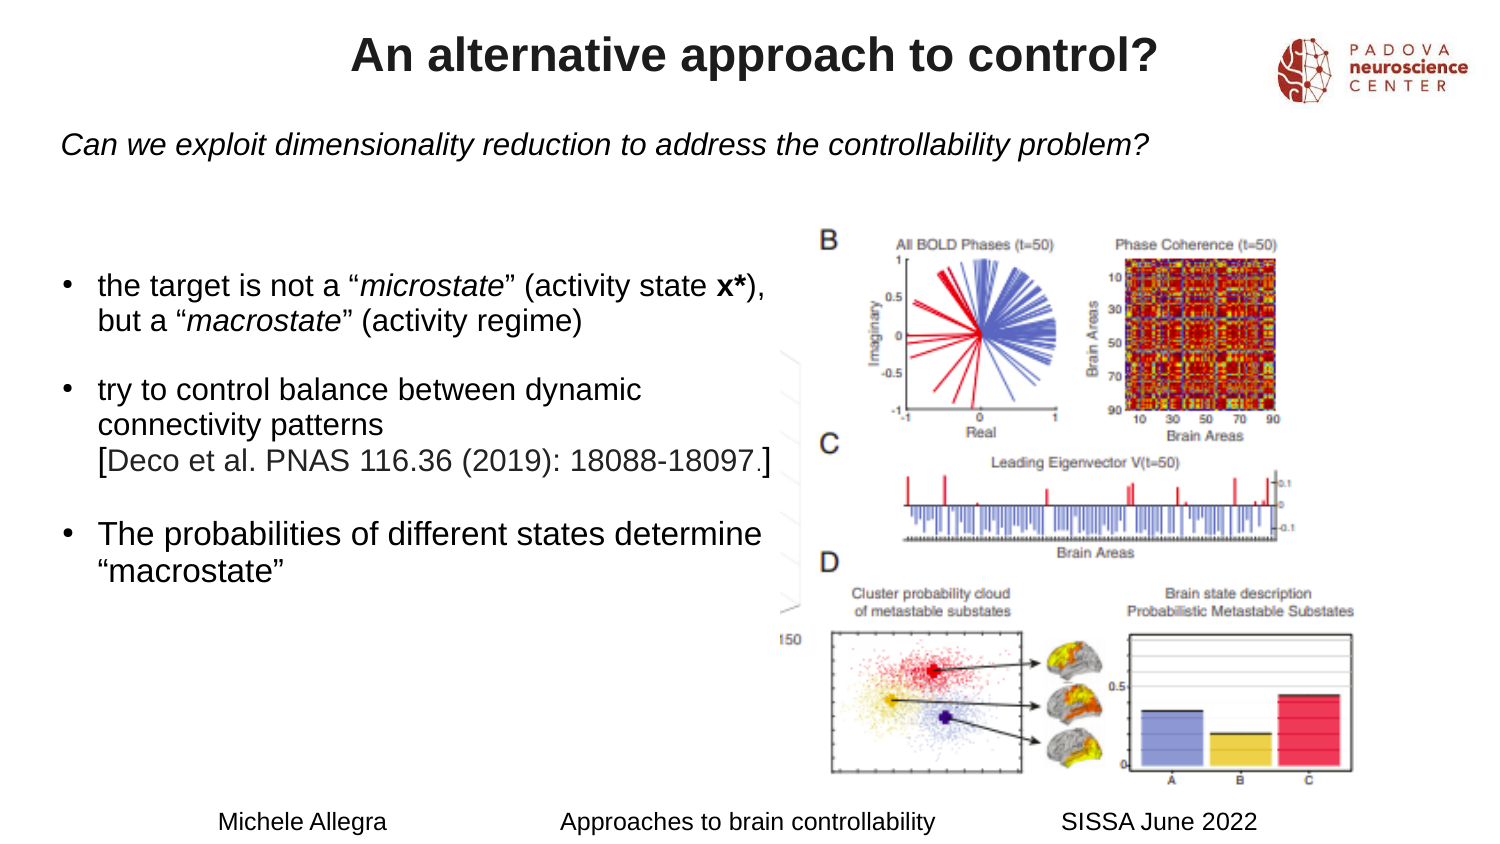

An alternative approach to control?
Can we exploit dimensionality reduction to address the controllability problem?
the target is not a “microstate” (activity state x*), but a “macrostate” (activity regime)
try to control balance between dynamic connectivity patterns
[Deco et al. PNAS 116.36 (2019): 18088-18097.]
The probabilities of different states determine “macrostate”
Michele Allegra Approaches to brain controllability SISSA June 2022